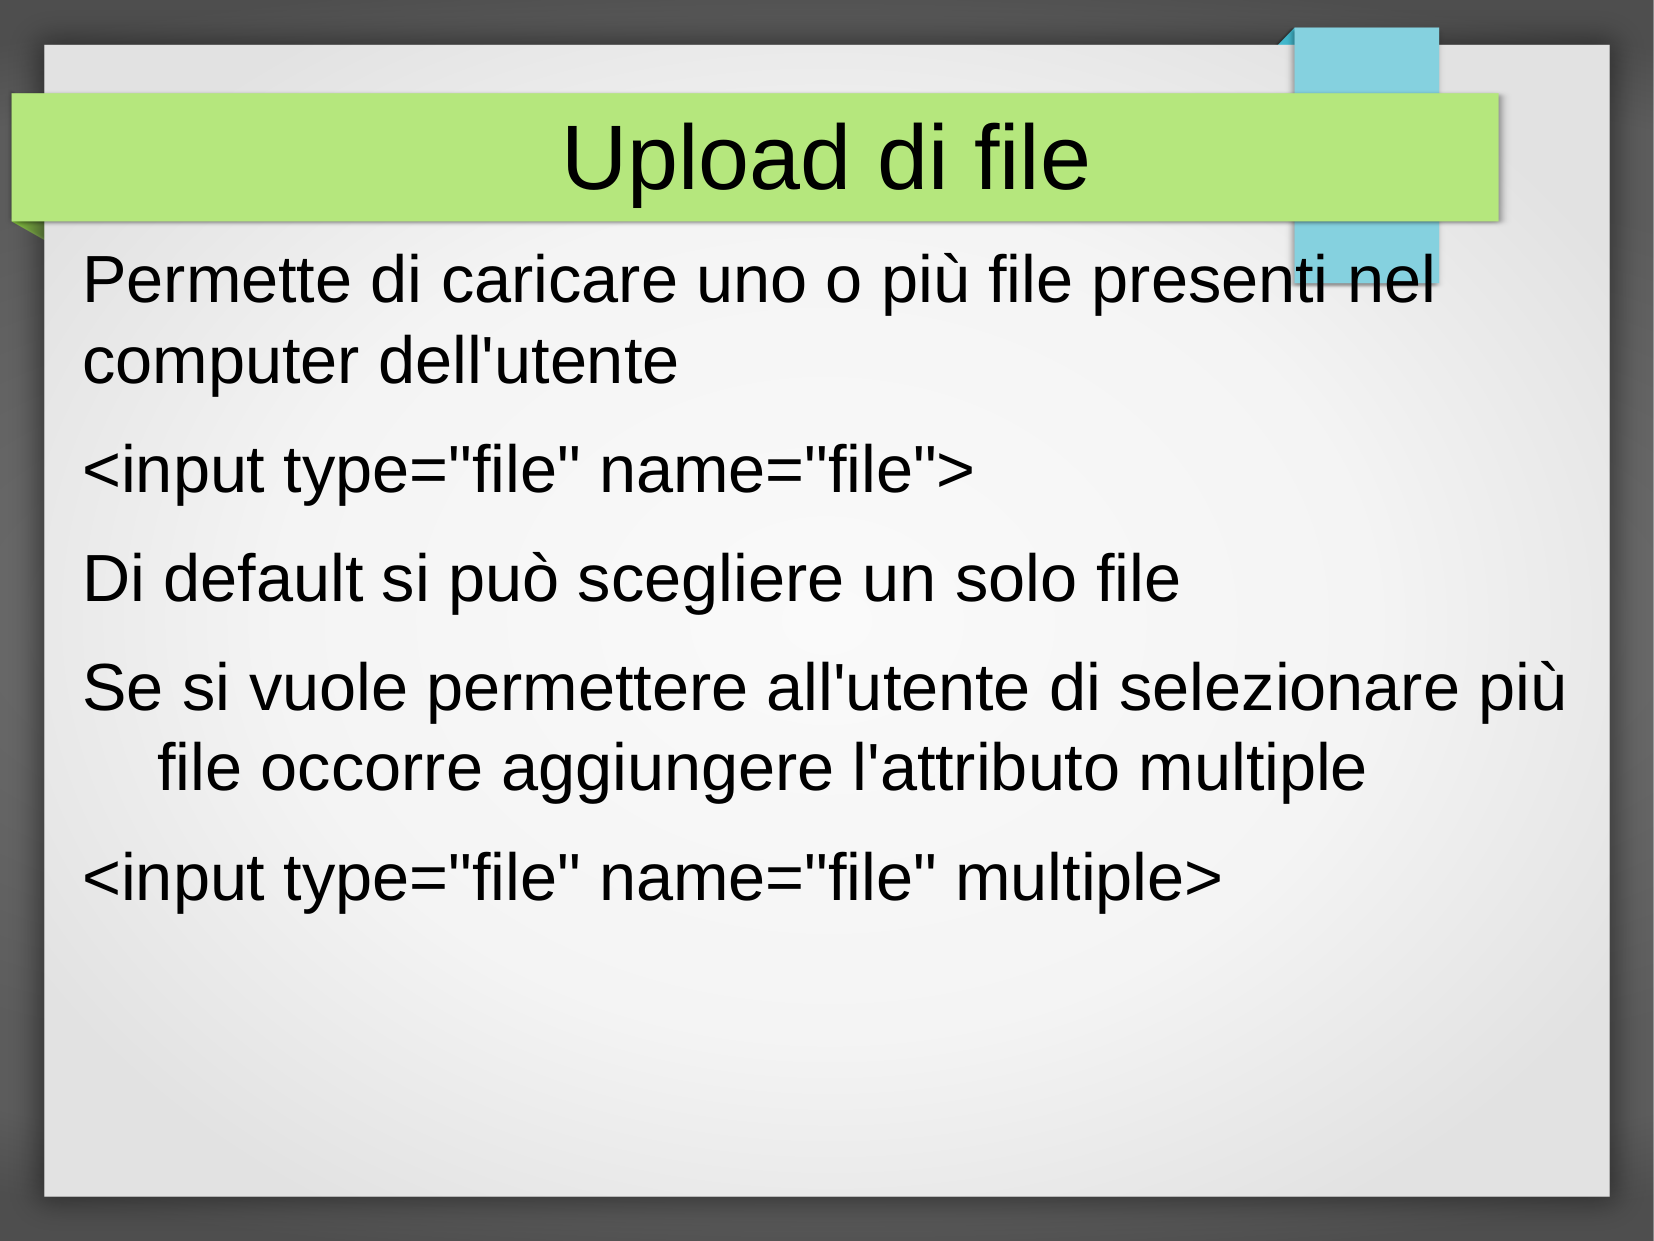

# Upload di file
Permette di caricare uno o più file presenti nel computer dell'utente
<input type="file" name="file">
Di default si può scegliere un solo file
Se si vuole permettere all'utente di selezionare più file occorre aggiungere l'attributo multiple
<input type="file" name="file" multiple>